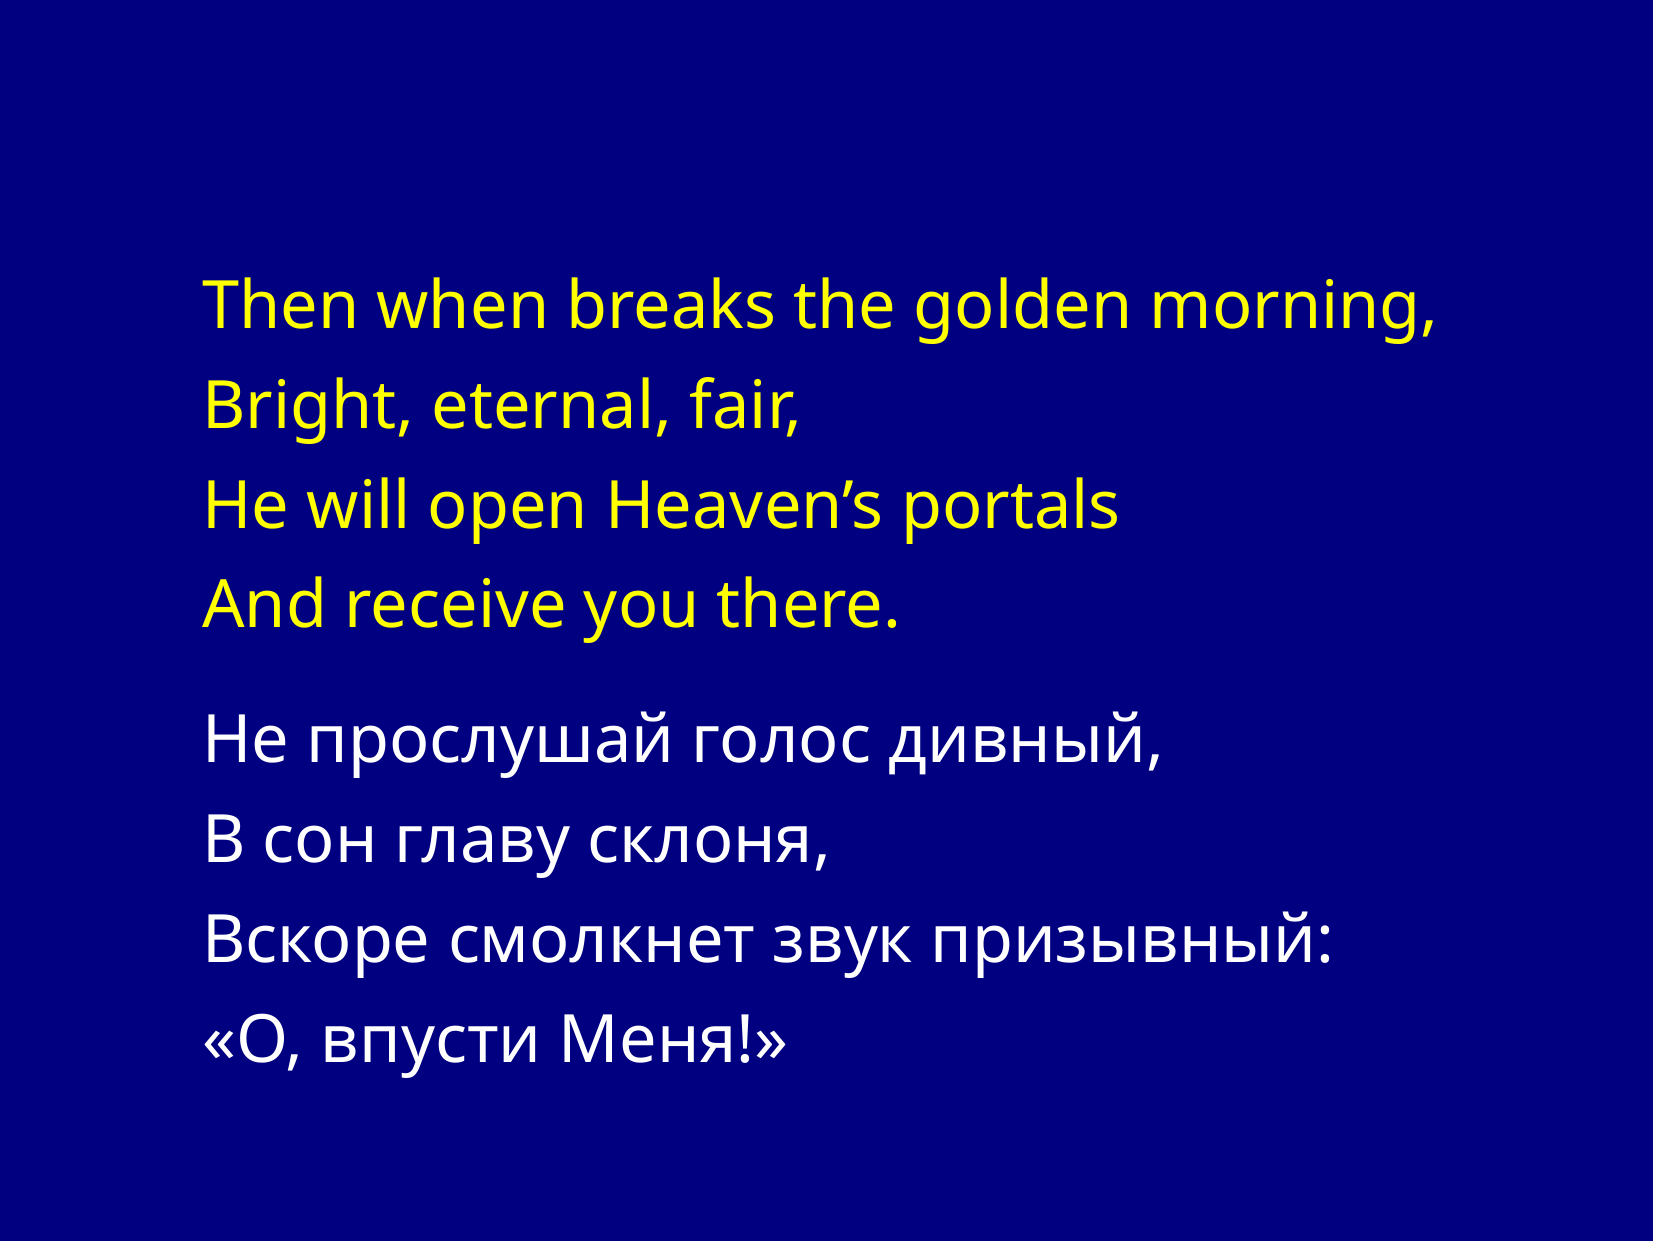

Then when breaks the golden morning,
	Bright, eternal, fair,
	He will open Heaven’s portals
	And receive you there.
	Не прослушай голос дивный,
	В сон главу склоня,
	Вскоре смолкнет звук призывный:
	«О, впусти Меня!»